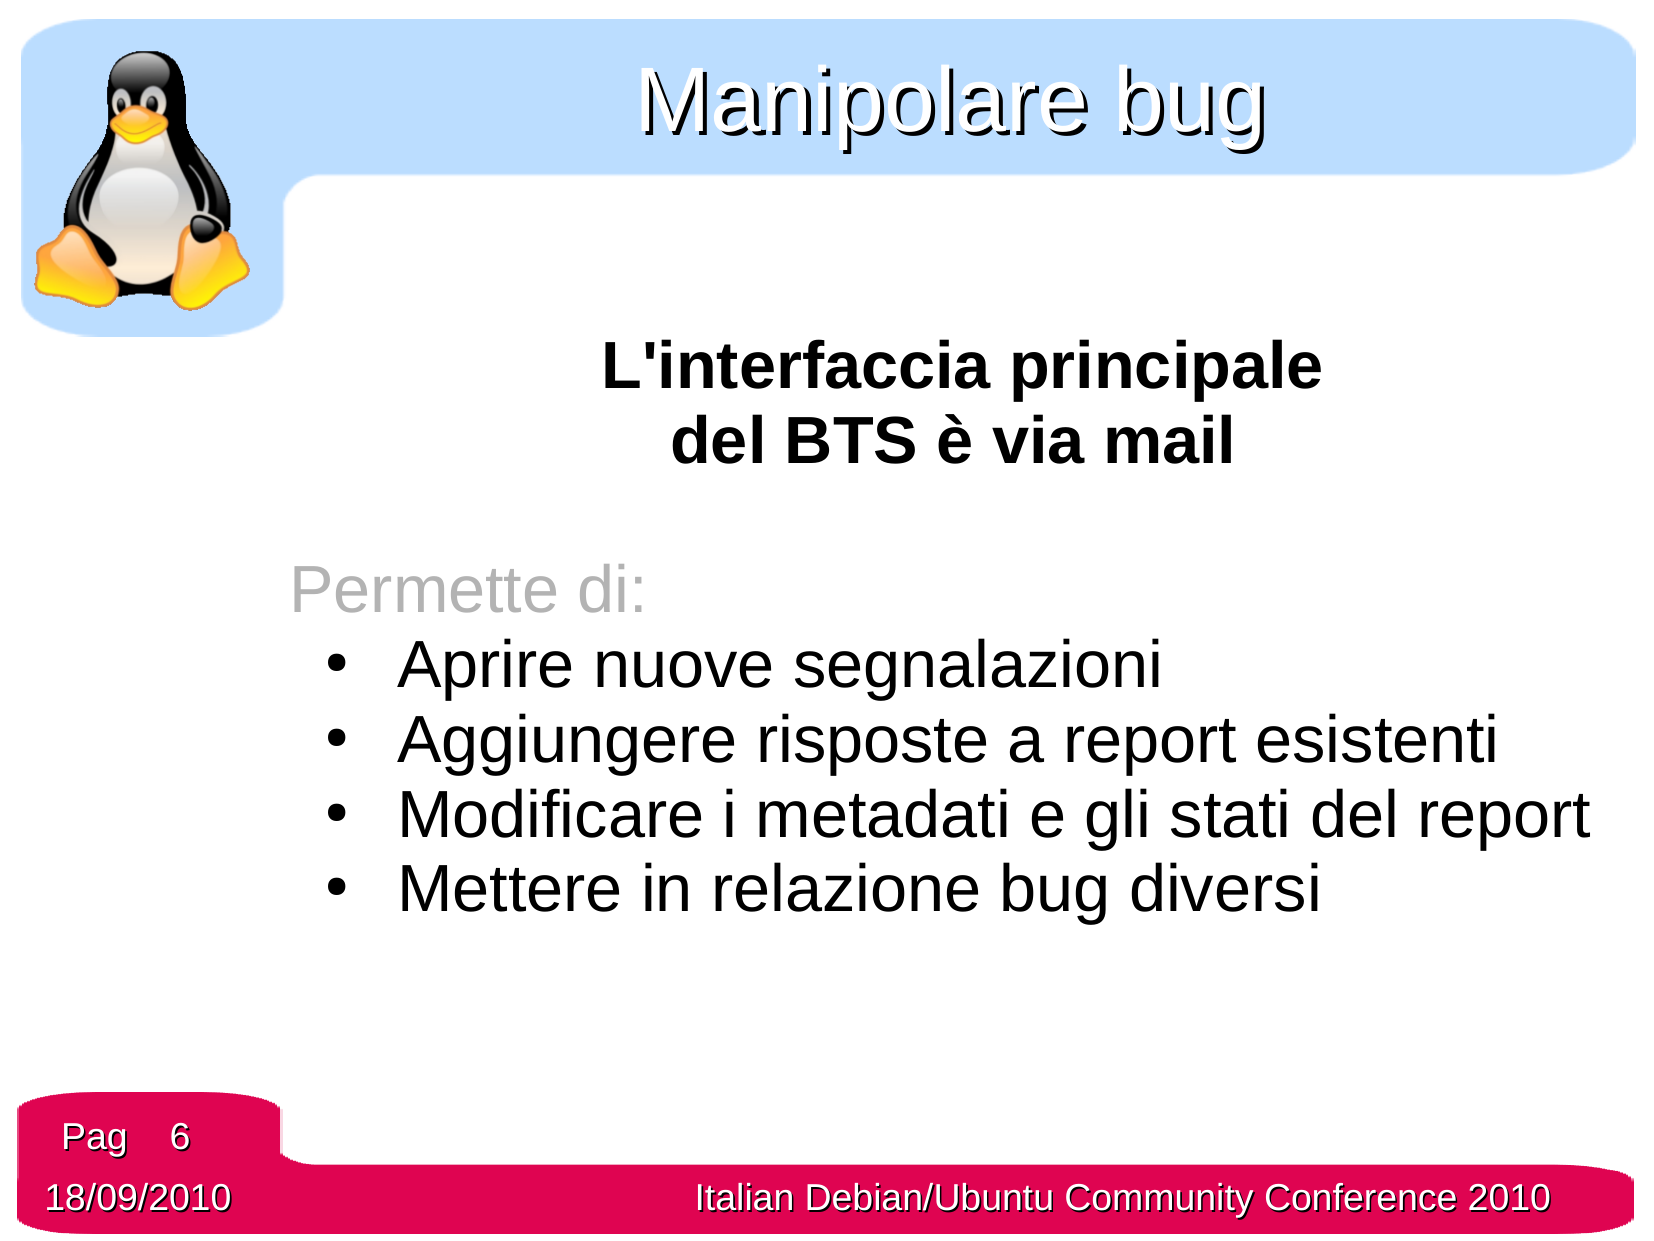

# Manipolare bug
 L'interfaccia principale
del BTS è via mail
Permette di:
 Aprire nuove segnalazioni
 Aggiungere risposte a report esistenti
 Modificare i metadati e gli stati del report
 Mettere in relazione bug diversi
Pag
Italian Debian/Ubuntu Community Conference 2010
18/09/2010